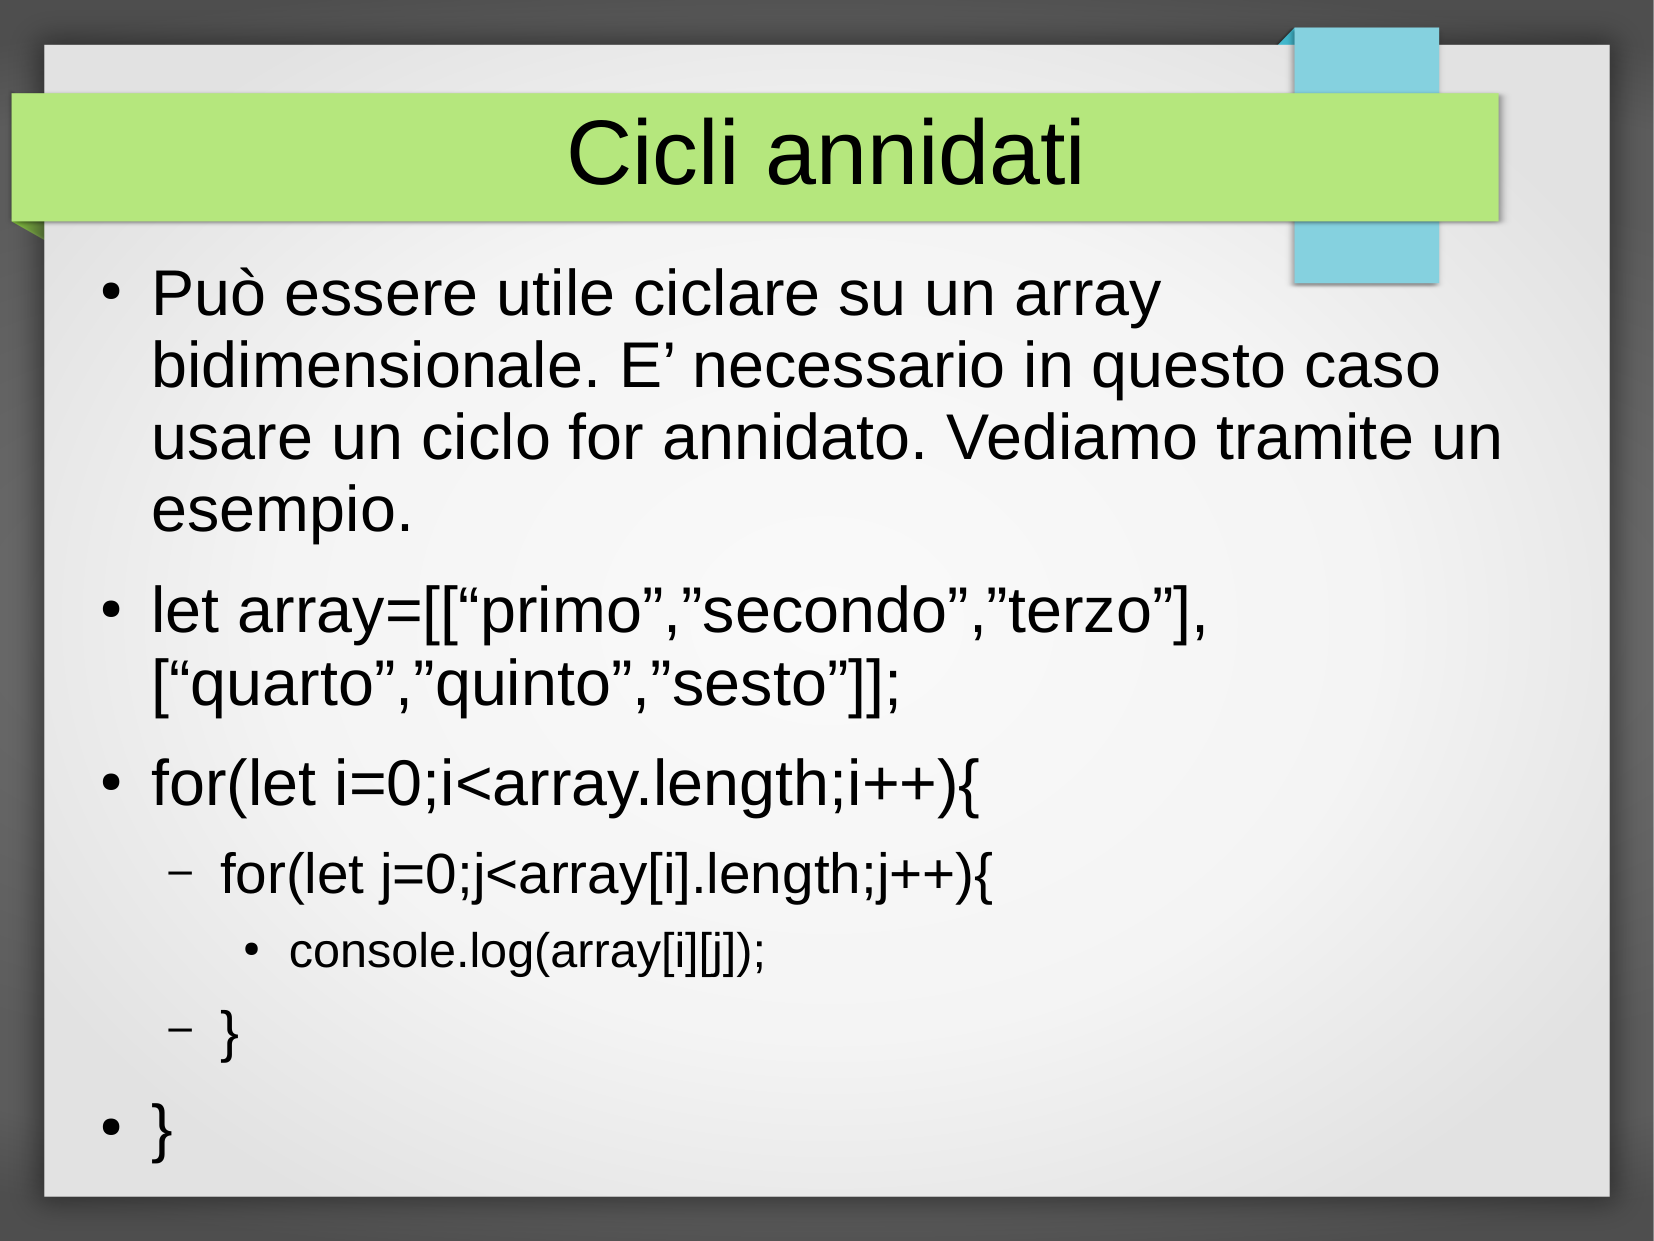

# Cicli annidati
Può essere utile ciclare su un array bidimensionale. E’ necessario in questo caso usare un ciclo for annidato. Vediamo tramite un esempio.
let array=[[“primo”,”secondo”,”terzo”],[“quarto”,”quinto”,”sesto”]];
for(let i=0;i<array.length;i++){
for(let j=0;j<array[i].length;j++){
console.log(array[i][j]);
}
}